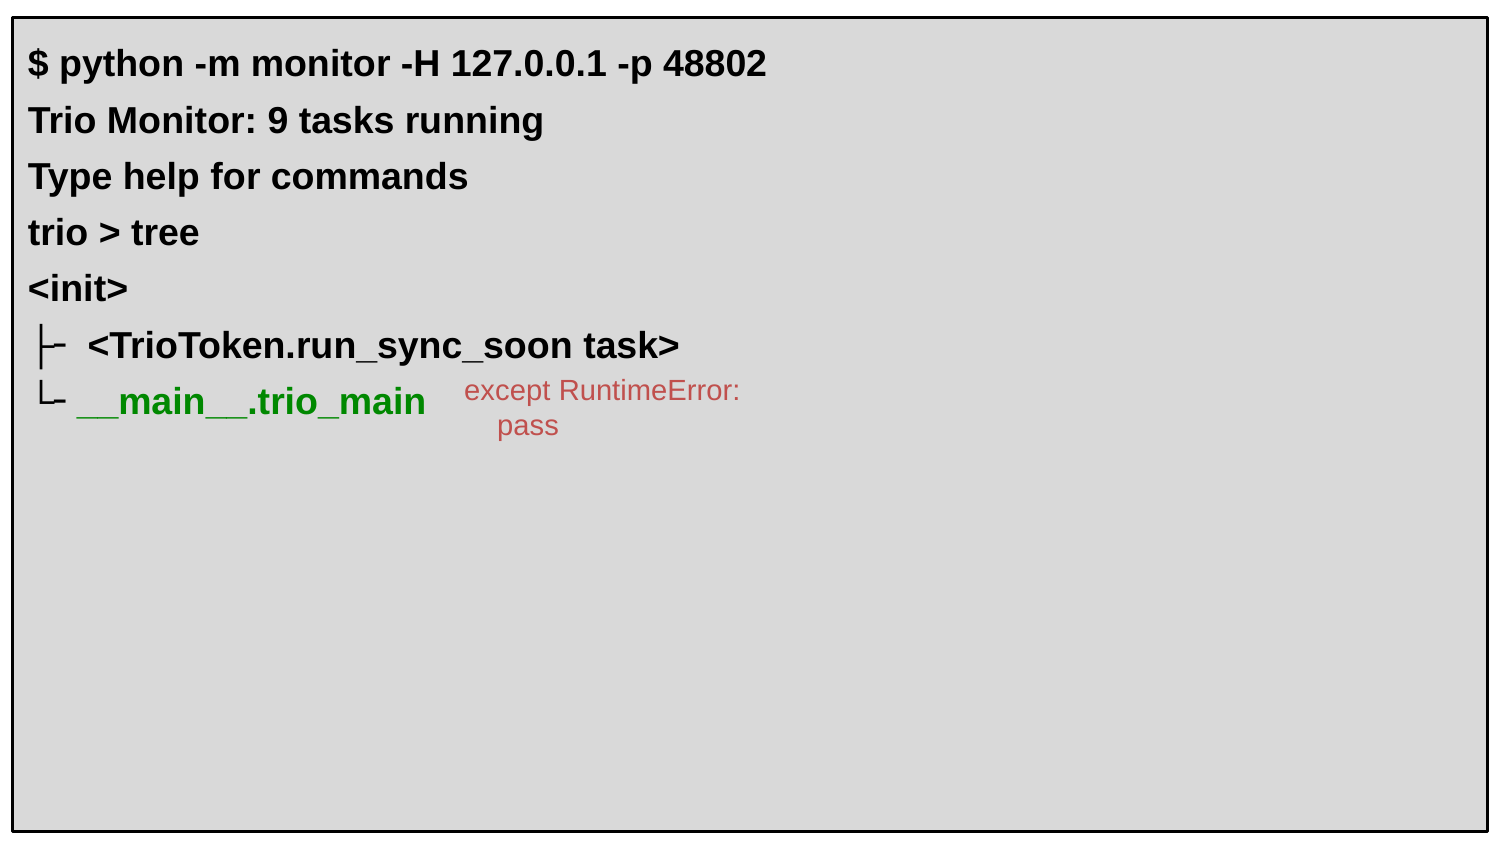

$ python -m monitor -H 127.0.0.1 -p 48802
Trio Monitor: 9 tasks running
Type help for commands
trio > tree
<init>
├╴ <TrioToken.run_sync_soon task>
└╴__main__.trio_main
except RuntimeError:
 pass
rrr 2’s nursery